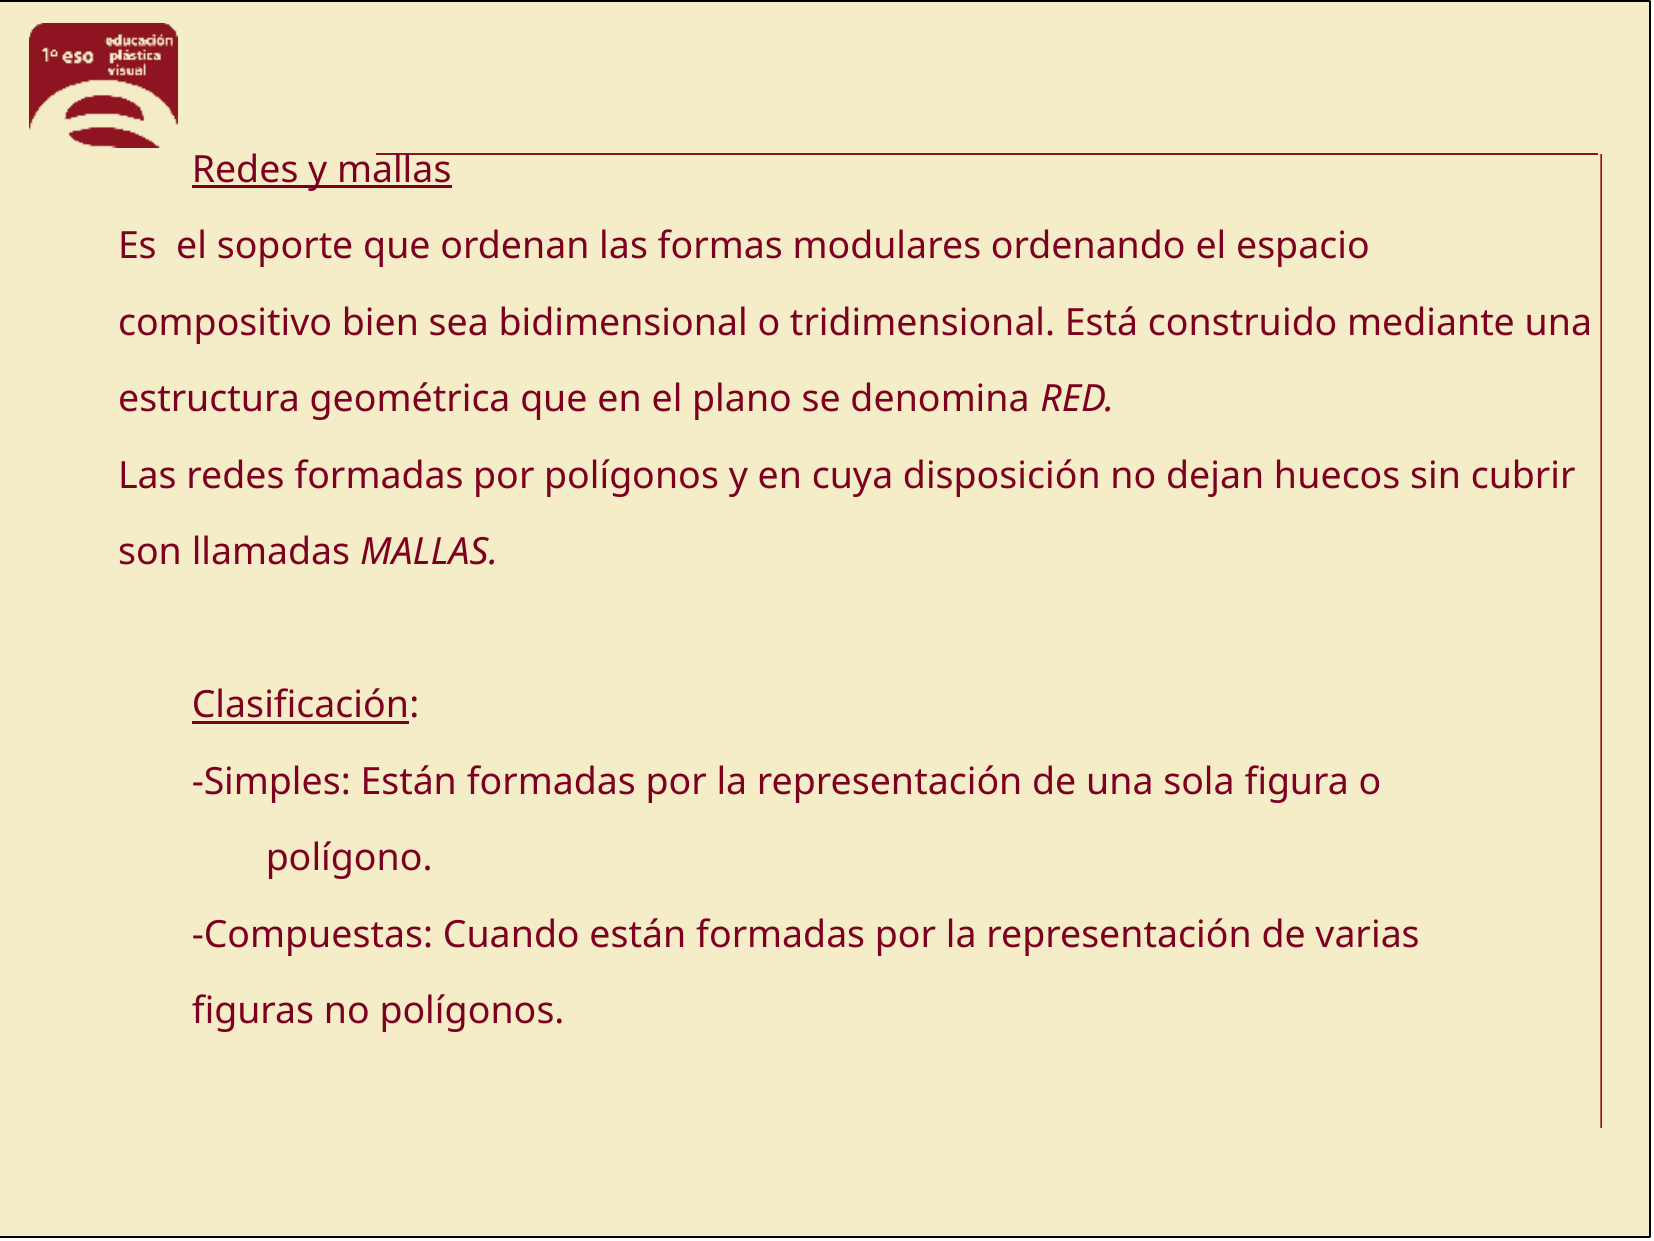

Redes y mallas
Es el soporte que ordenan las formas modulares ordenando el espacio compositivo bien sea bidimensional o tridimensional. Está construido mediante una estructura geométrica que en el plano se denomina RED.
Las redes formadas por polígonos y en cuya disposición no dejan huecos sin cubrir son llamadas MALLAS.
	Clasificación:
	-Simples: Están formadas por la representación de una sola figura o 					polígono.
	-Compuestas: Cuando están formadas por la representación de varias 				figuras no polígonos.
#